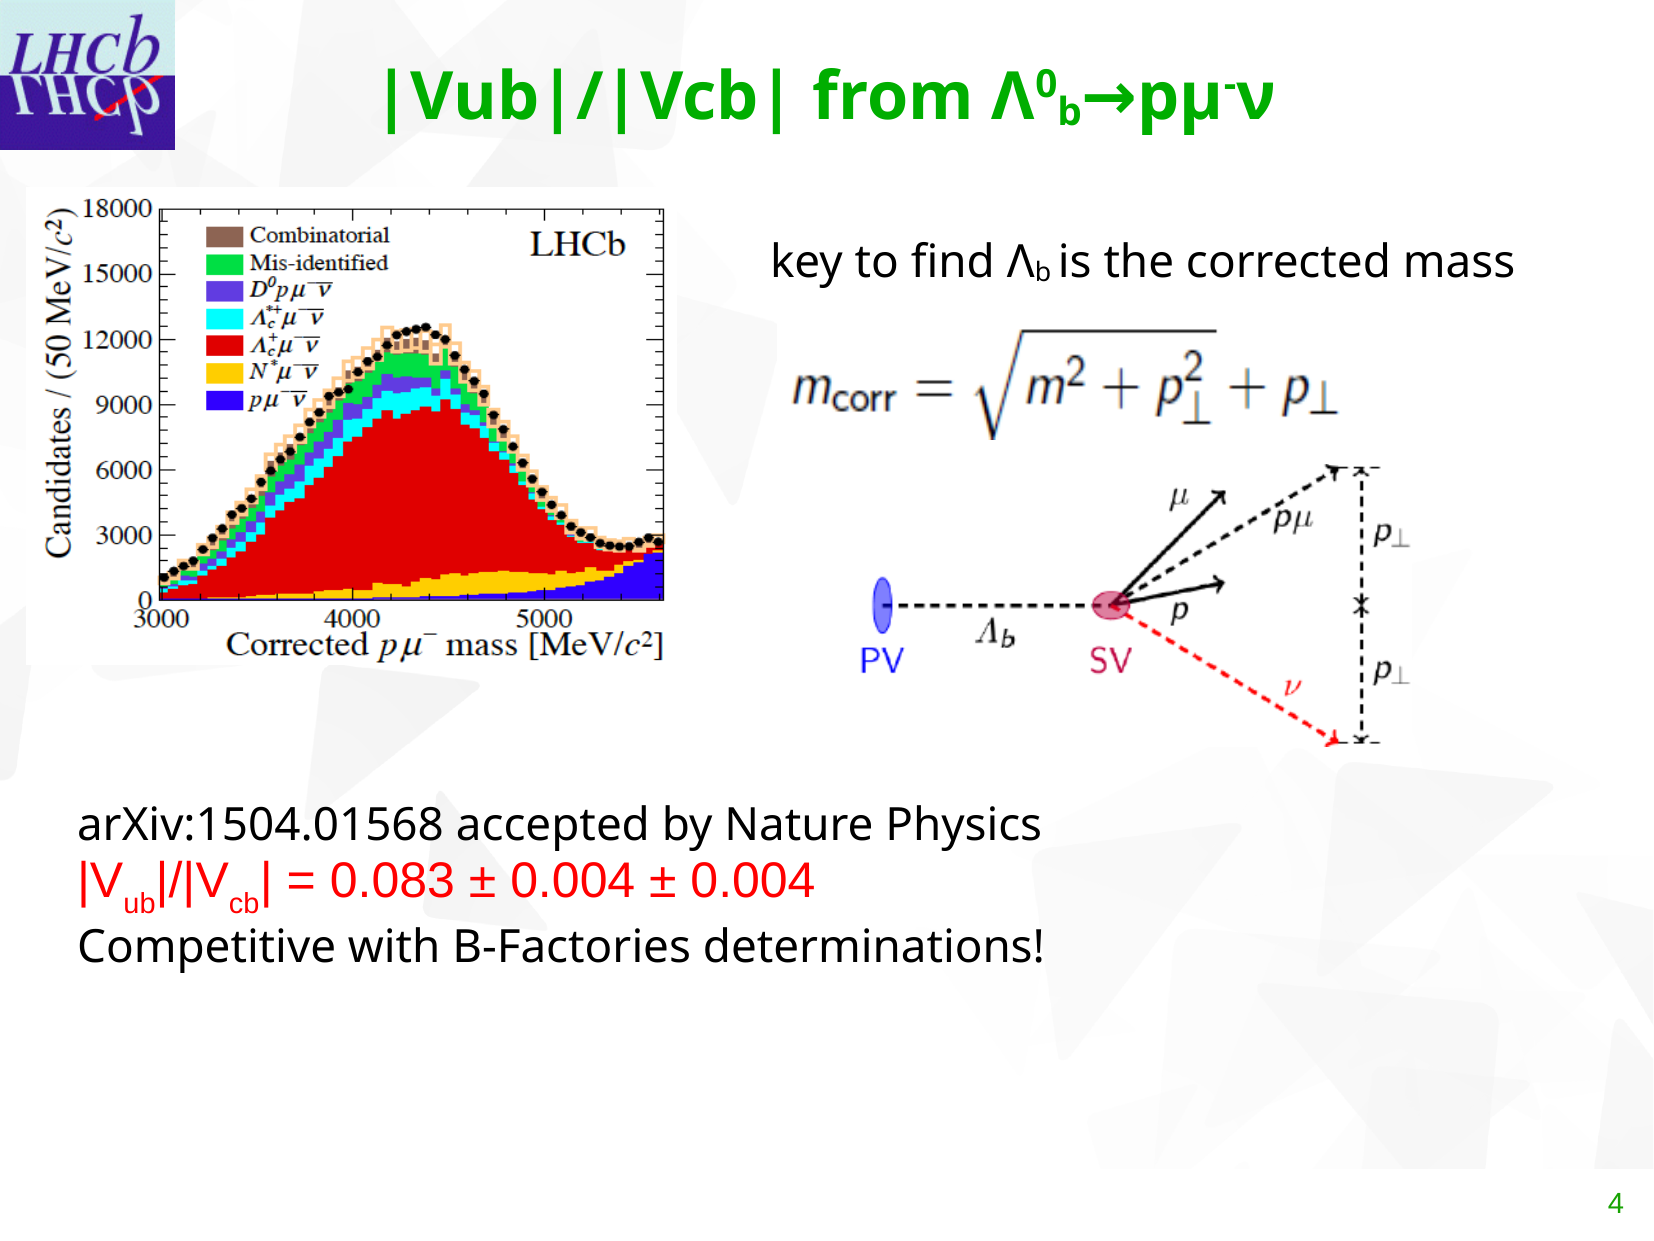

# |Vub|/|Vcb| from Λ0b→pμ-ν
key to find Λb is the corrected mass
arXiv:1504.01568 accepted by Nature Physics
|Vub|/|Vcb| = 0.083 ± 0.004 ± 0.004
Competitive with B-Factories determinations!
4